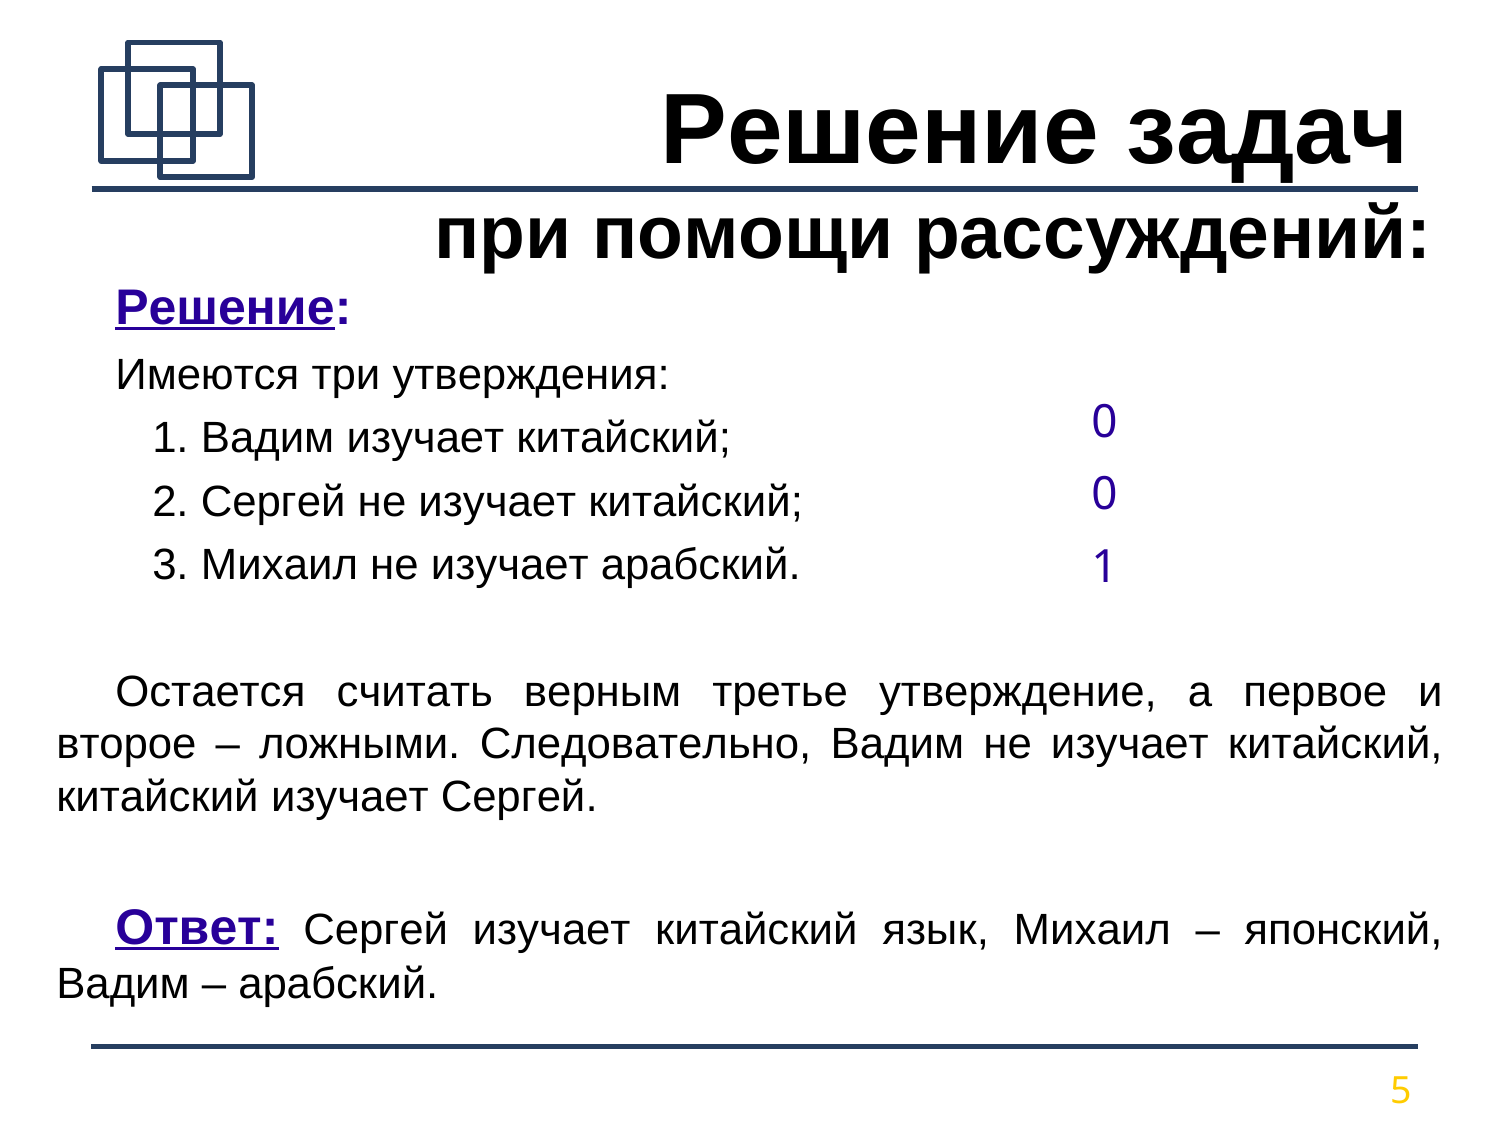

Решение задач
при помощи рассуждений:
# Решение:
Имеются три утверждения:
 1. Вадим изучает китайский;
 2. Сергей не изучает китайский;
 3. Михаил не изучает арабский.
Остается считать верным третье утверждение, а первое и второе – ложными. Следовательно, Вадим не изучает китайский, китайский изучает Сергей.
Ответ: Сергей изучает китайский язык, Михаил – японский, Вадим – арабский.
0
0
1